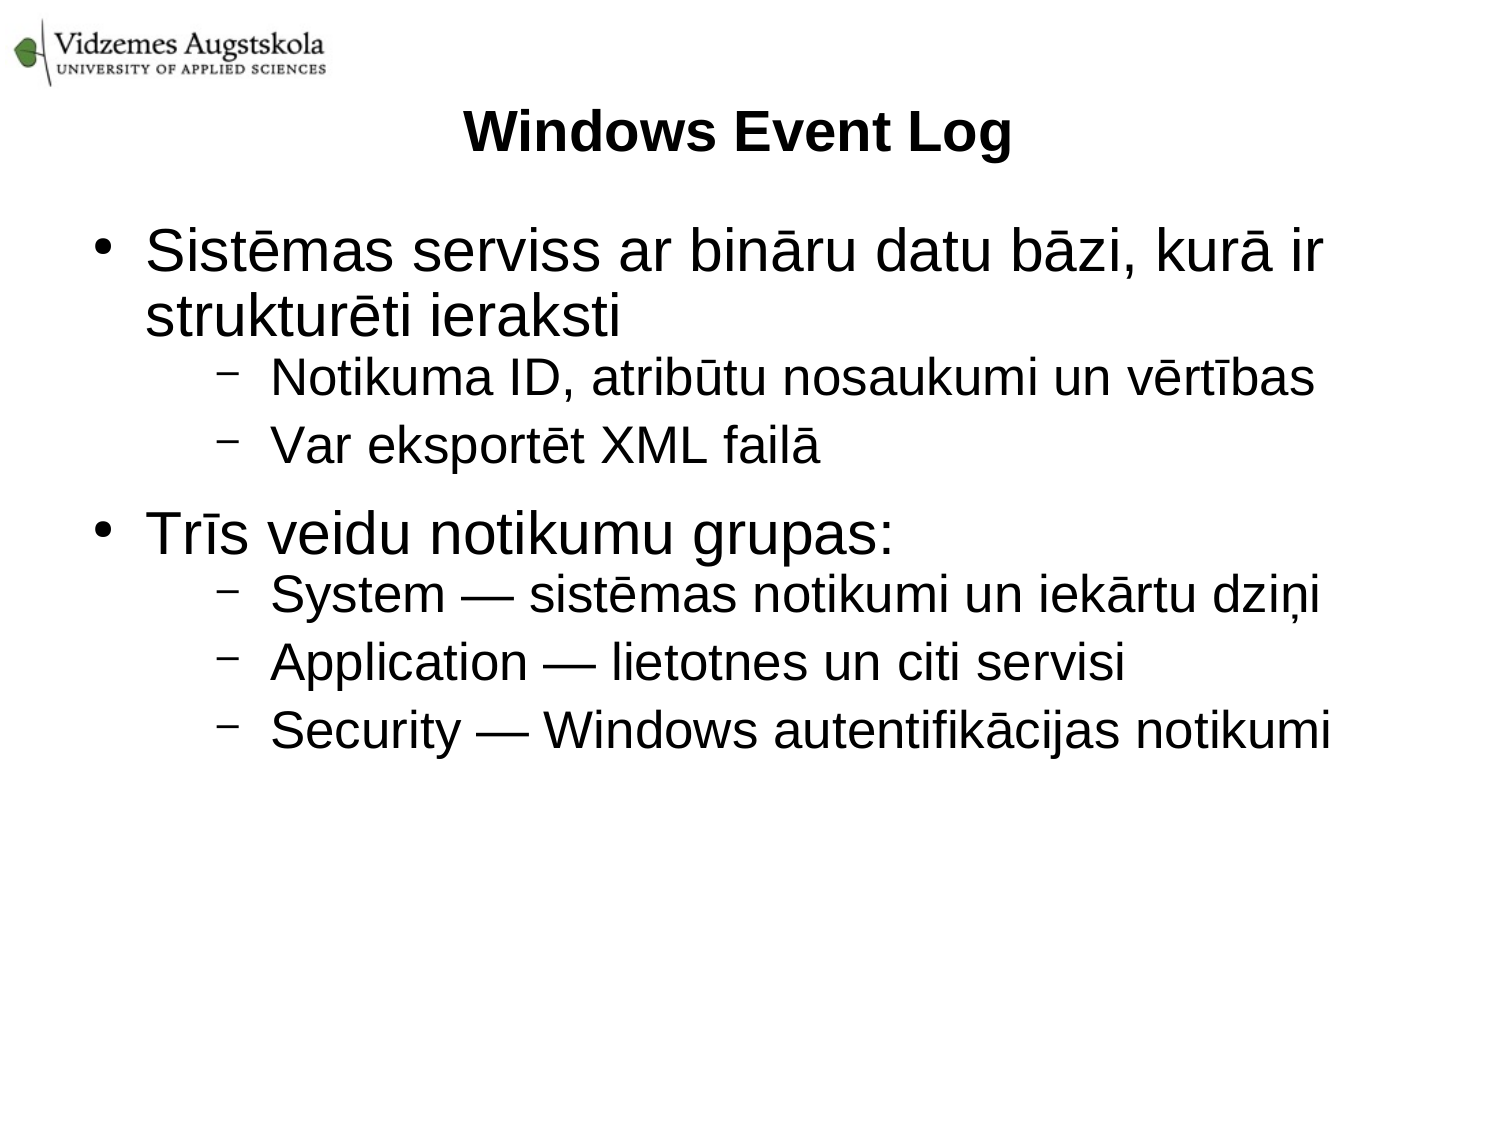

# Windows Event Log
Sistēmas serviss ar bināru datu bāzi, kurā ir strukturēti ieraksti
Notikuma ID, atribūtu nosaukumi un vērtības
Var eksportēt XML failā
Trīs veidu notikumu grupas:
System — sistēmas notikumi un iekārtu dziņi
Application — lietotnes un citi servisi
Security — Windows autentifikācijas notikumi